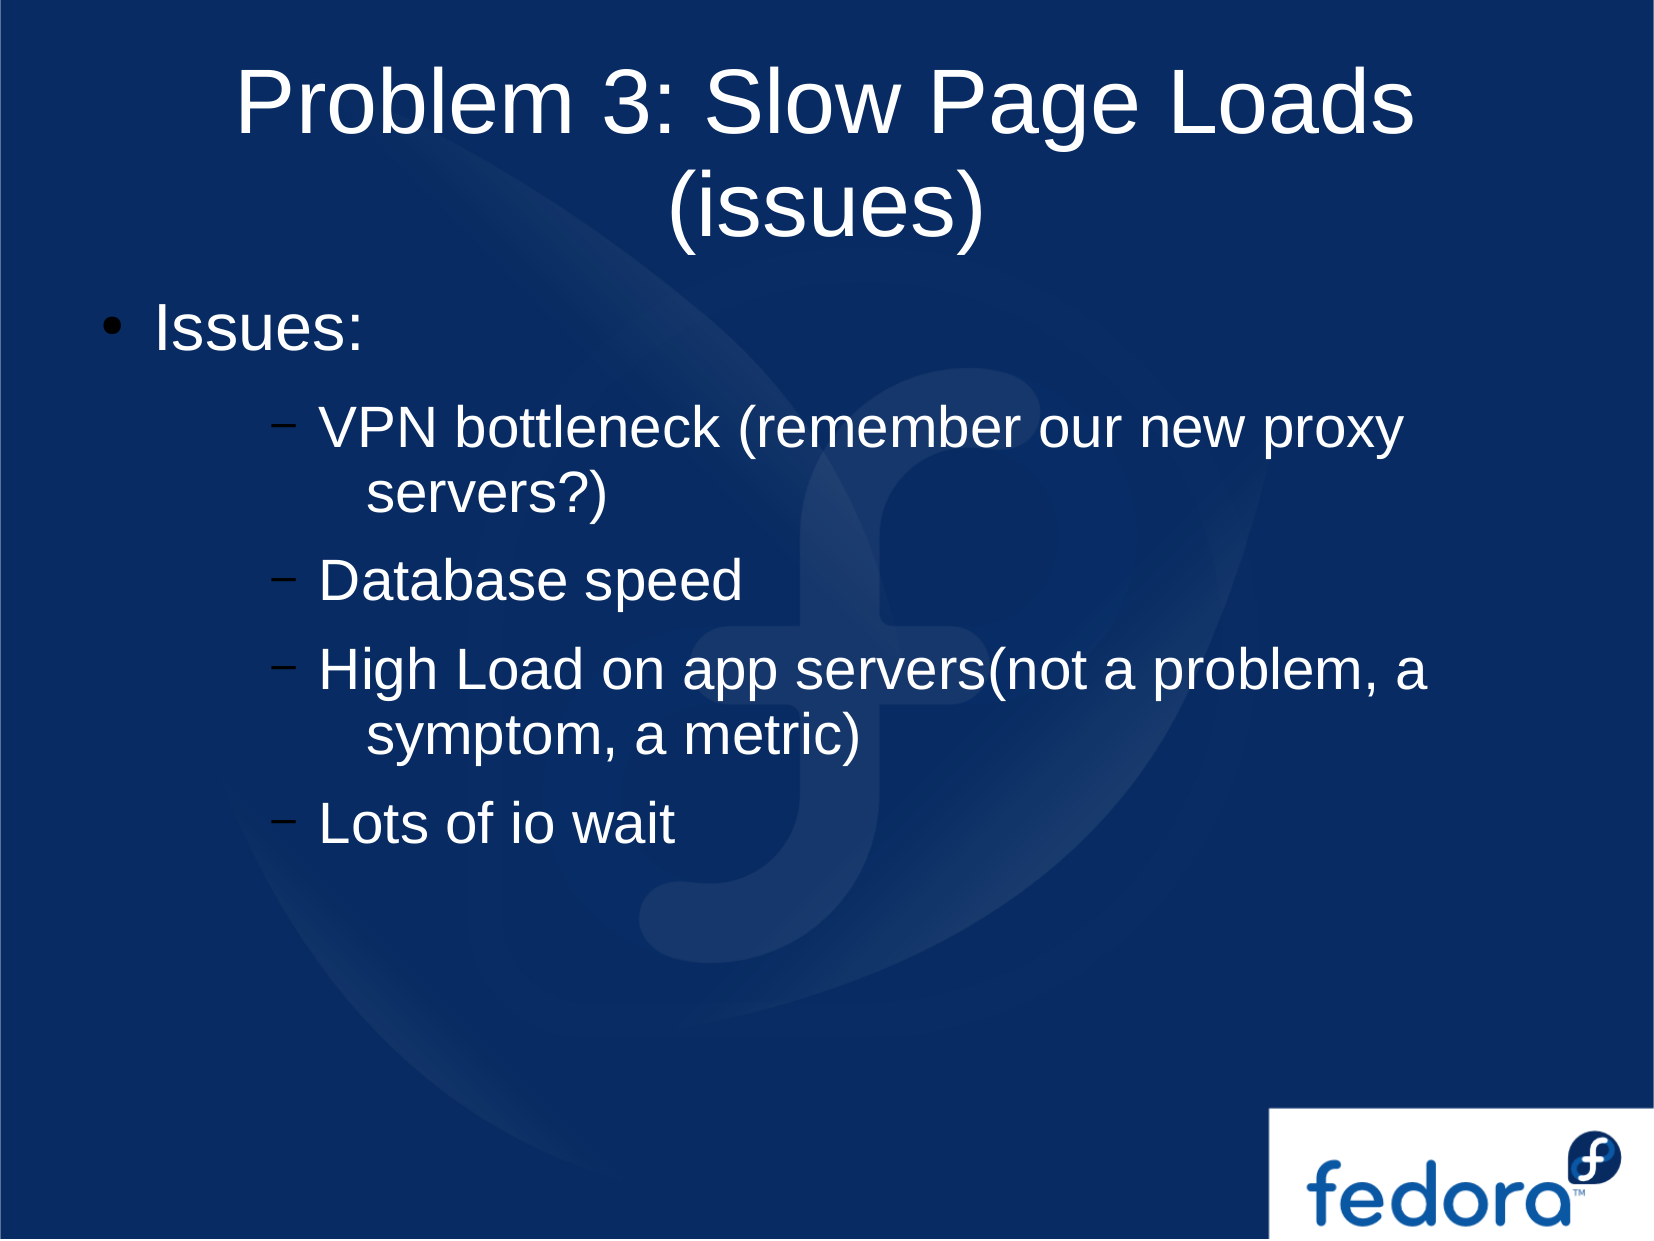

# Problem 3: Slow Page Loads (issues)
Issues:
VPN bottleneck (remember our new proxy servers?)
Database speed
High Load on app servers(not a problem, a symptom, a metric)
Lots of io wait